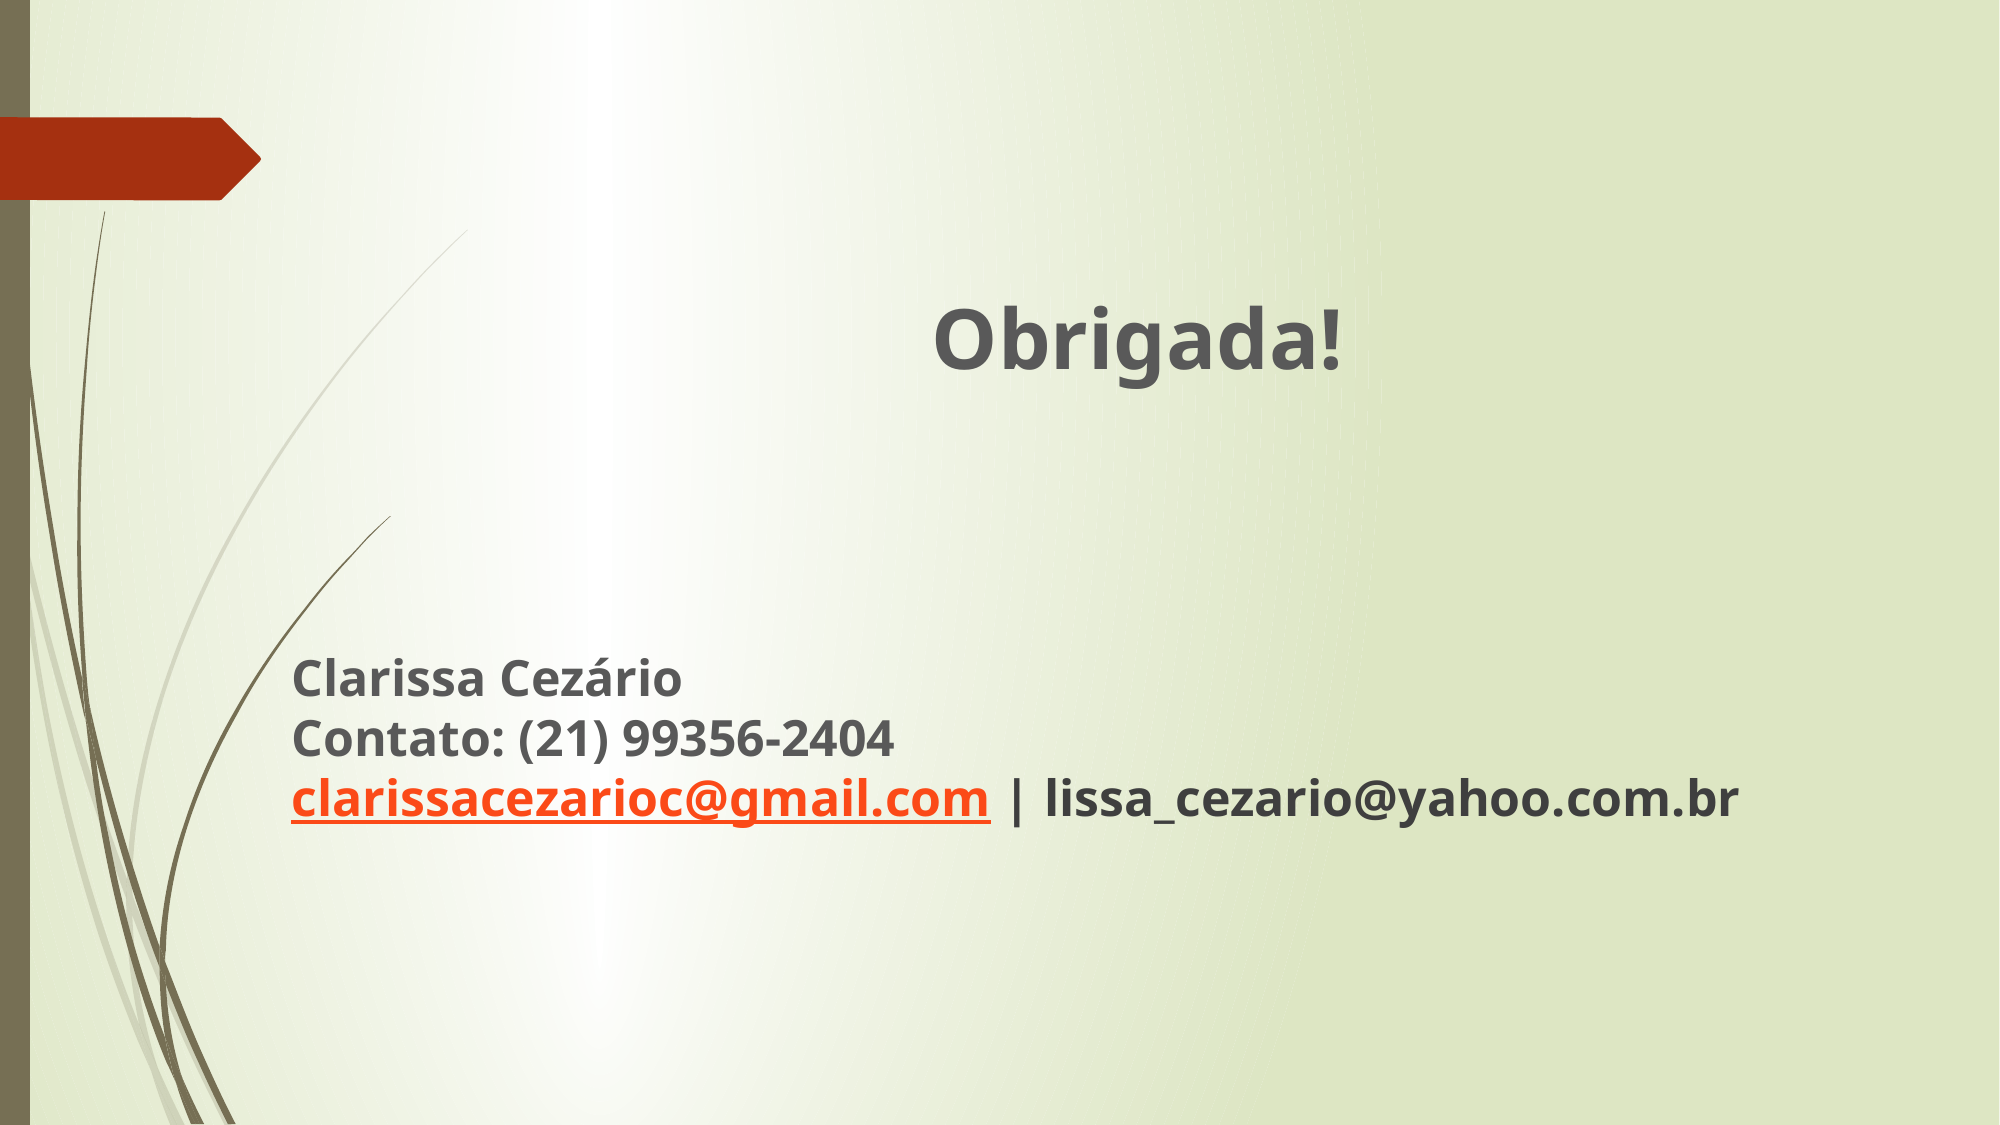

Obrigada!
Clarissa Cezário
Contato: (21) 99356-2404
clarissacezarioc@gmail.com | lissa_cezario@yahoo.com.br